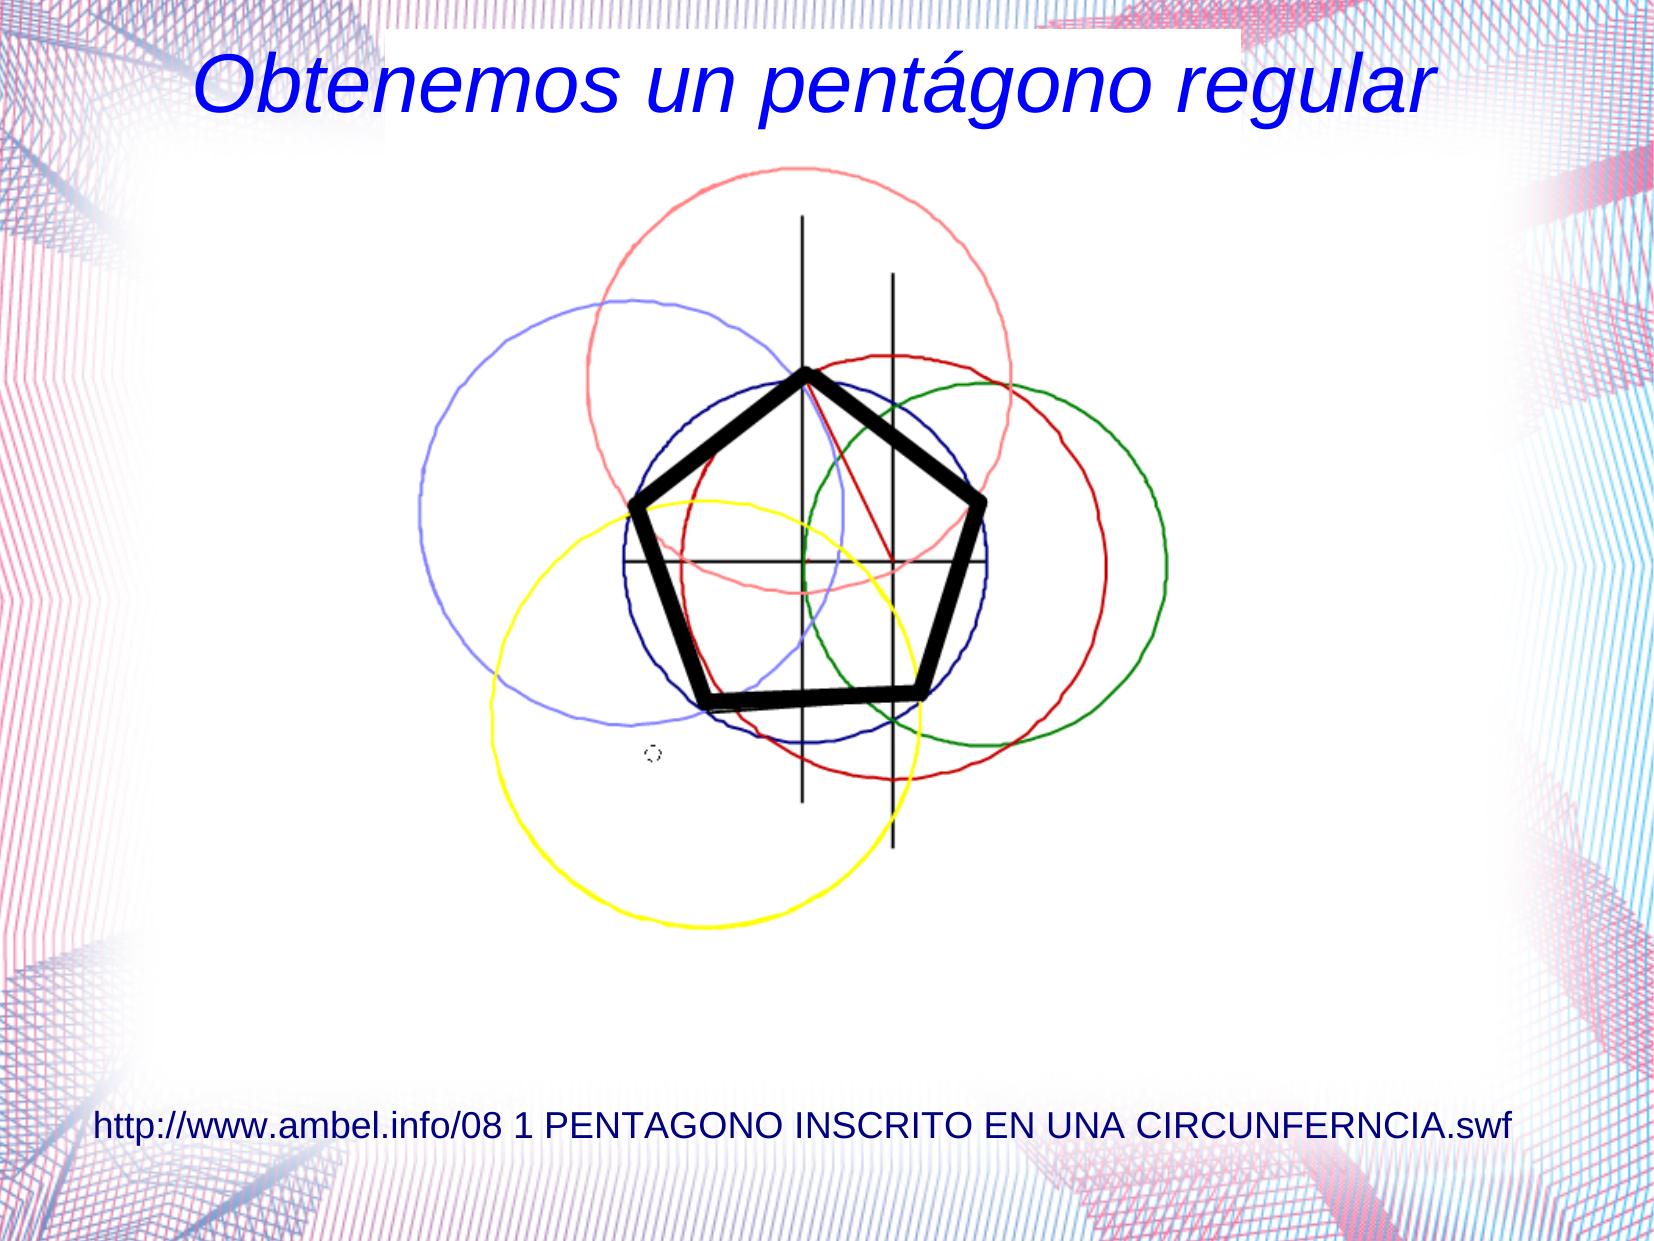

Obtenemos un pentágono regular
# http://www.ambel.info/08 1 PENTAGONO INSCRITO EN UNA CIRCUNFERNCIA.swf